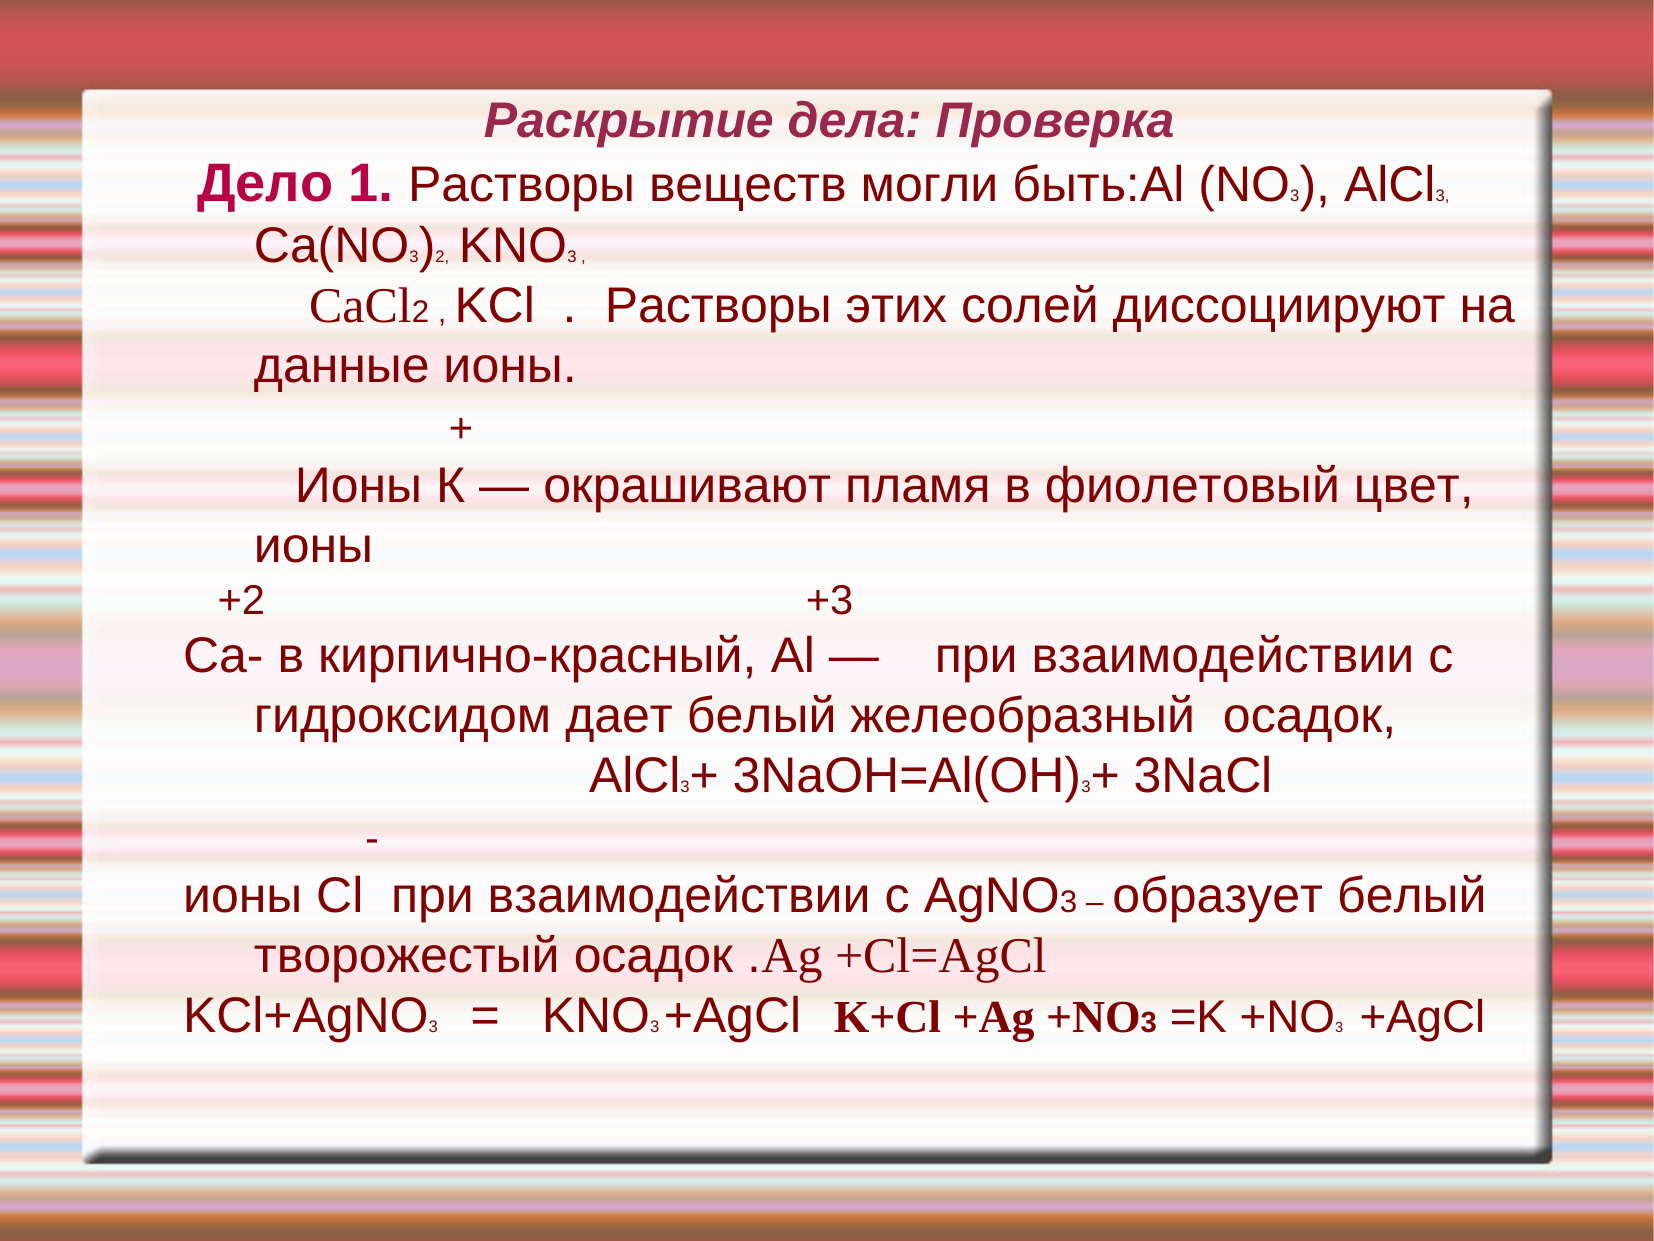

# Раскрытие дела: Проверка
 Дело 1. Растворы веществ могли быть:Al (NO3), AlCl3, Ca(NO3)2, KNO3 ,
 CaCl2 , KCl . Растворы этих солей диссоциируют на данные ионы.
 +
 Ионы К — окрашивают пламя в фиолетовый цвет, ионы
 +2 +3
Са- в кирпично-красный, Al — при взаимодействии с гидроксидом дает белый желеобразный осадок,
 AlCl3+ 3NaOH=Al(OH)3+ 3NaCl
 -
ионы Cl при взаимодействии с AgNO3 – образует белый творожестый осадок .Ag +Cl=AgCl
KCl+AgNO3 = KNO3 +AgCl K+Cl +Ag +NO3 =K +NO3 +AgCl